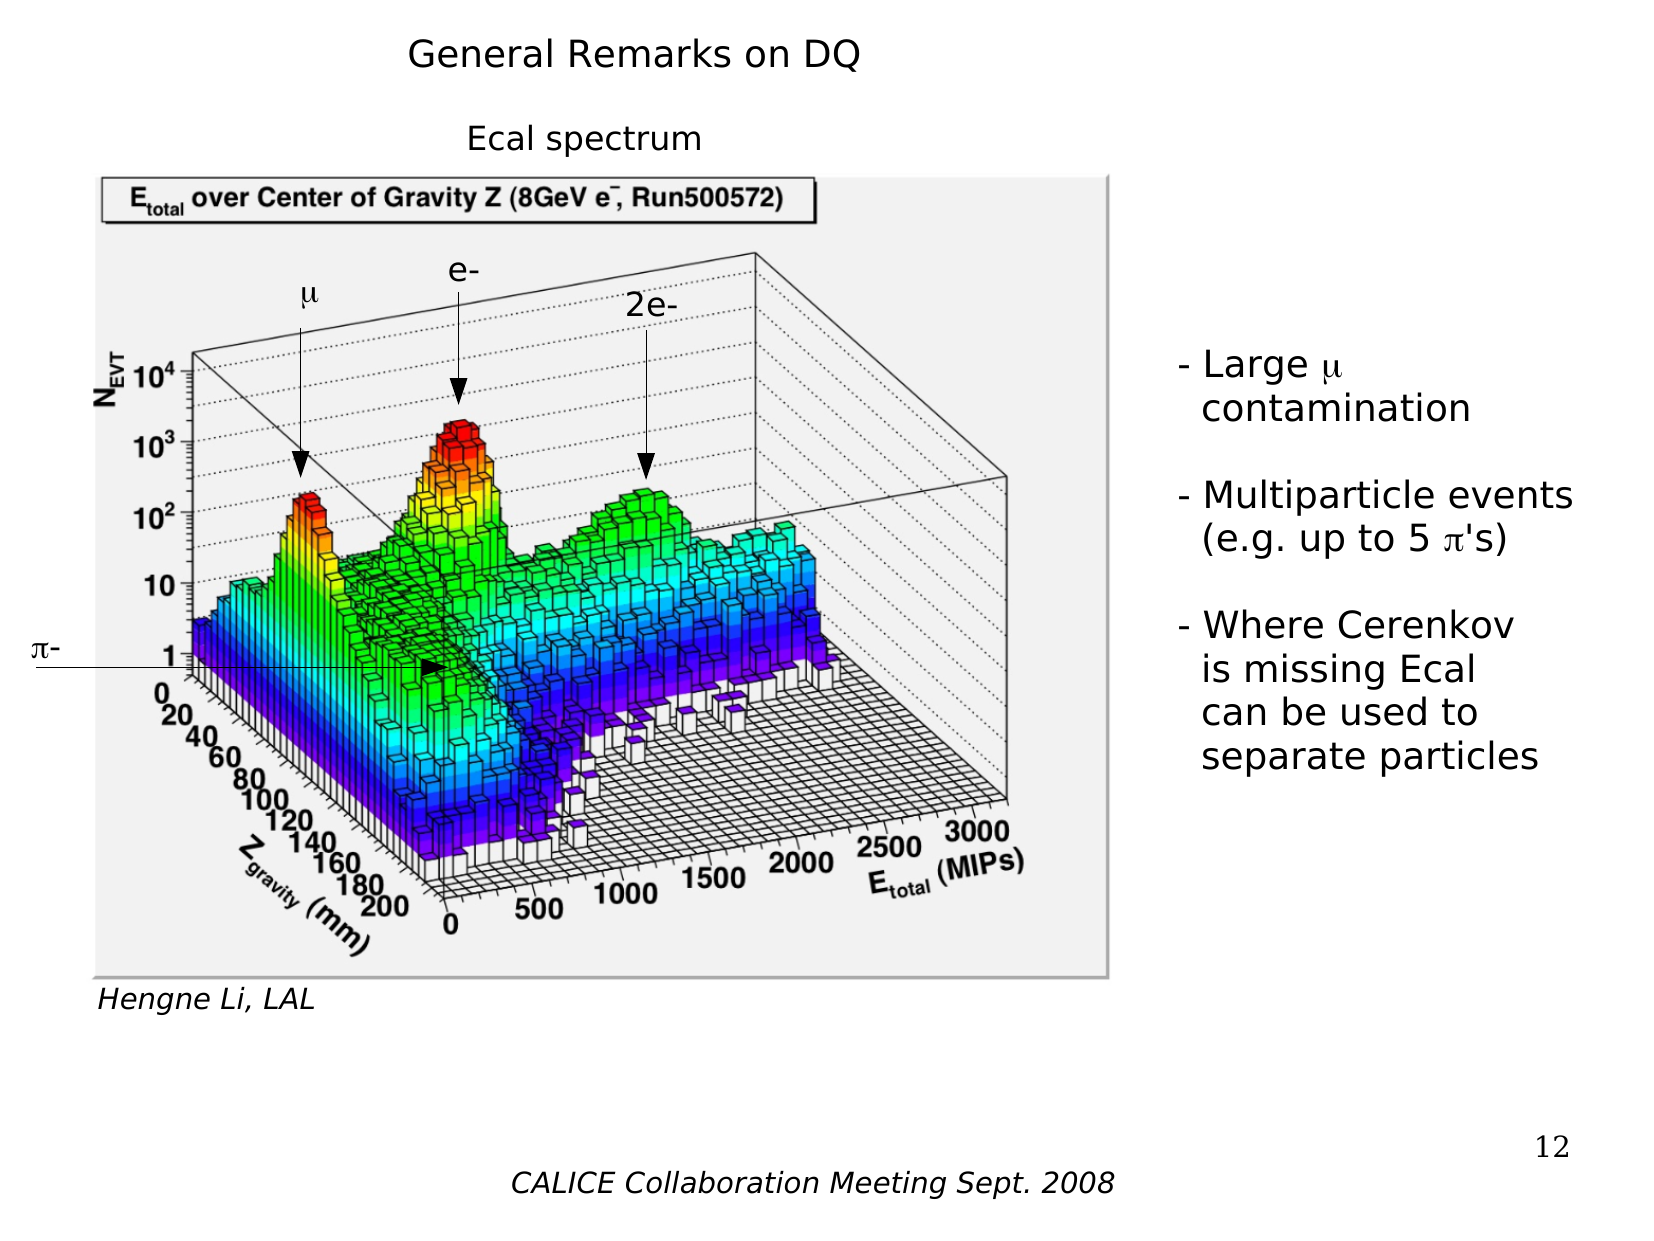

General Remarks on DQ
Ecal spectrum
e-
μ
2e-
- Large μ
 contamination
- Multiparticle events
 (e.g. up to 5 π's)
- Where Cerenkov
 is missing Ecal
 can be used to
 separate particles
π-
Hengne Li, LAL
12